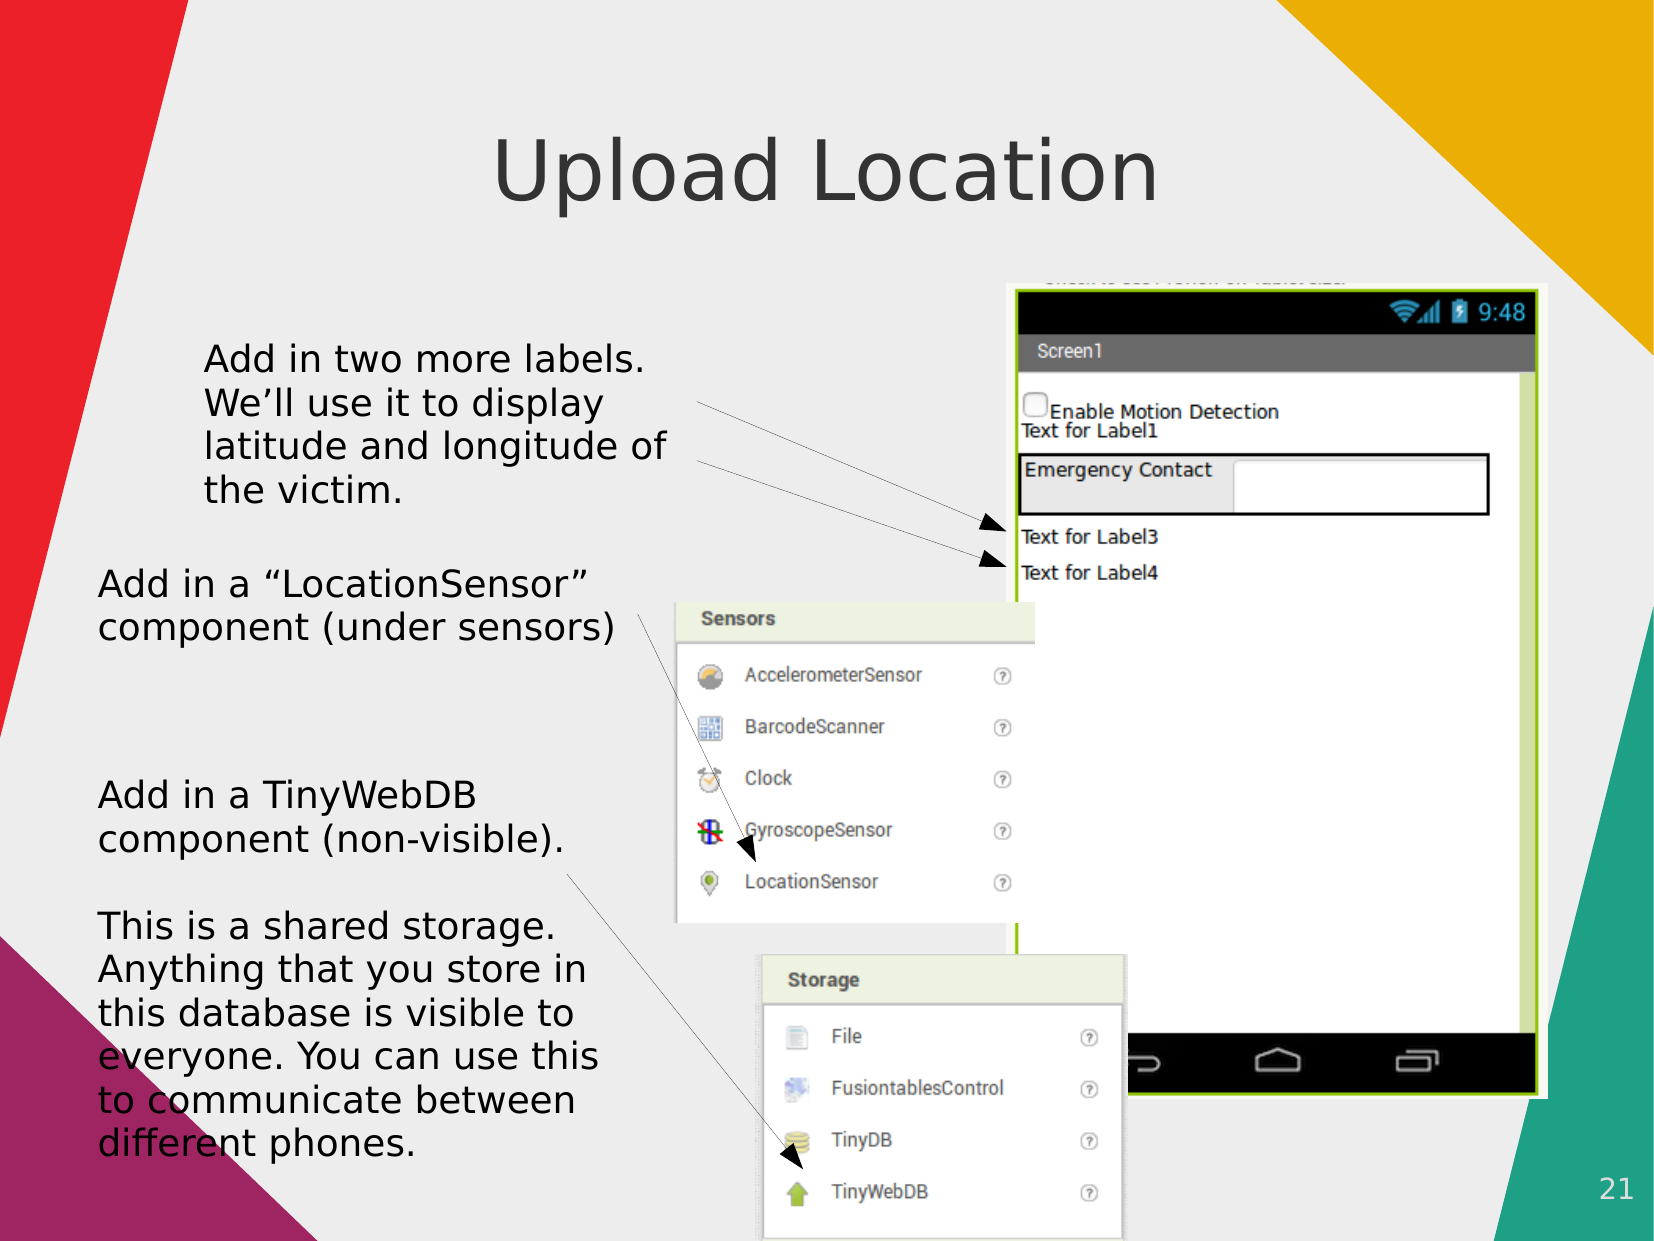

# Upload Location
Add in two more labels.
We’ll use it to display latitude and longitude of the victim.
Add in a “LocationSensor” component (under sensors)
Add in a TinyWebDB component (non-visible).
This is a shared storage. Anything that you store in this database is visible to everyone. You can use this to communicate between different phones.
21